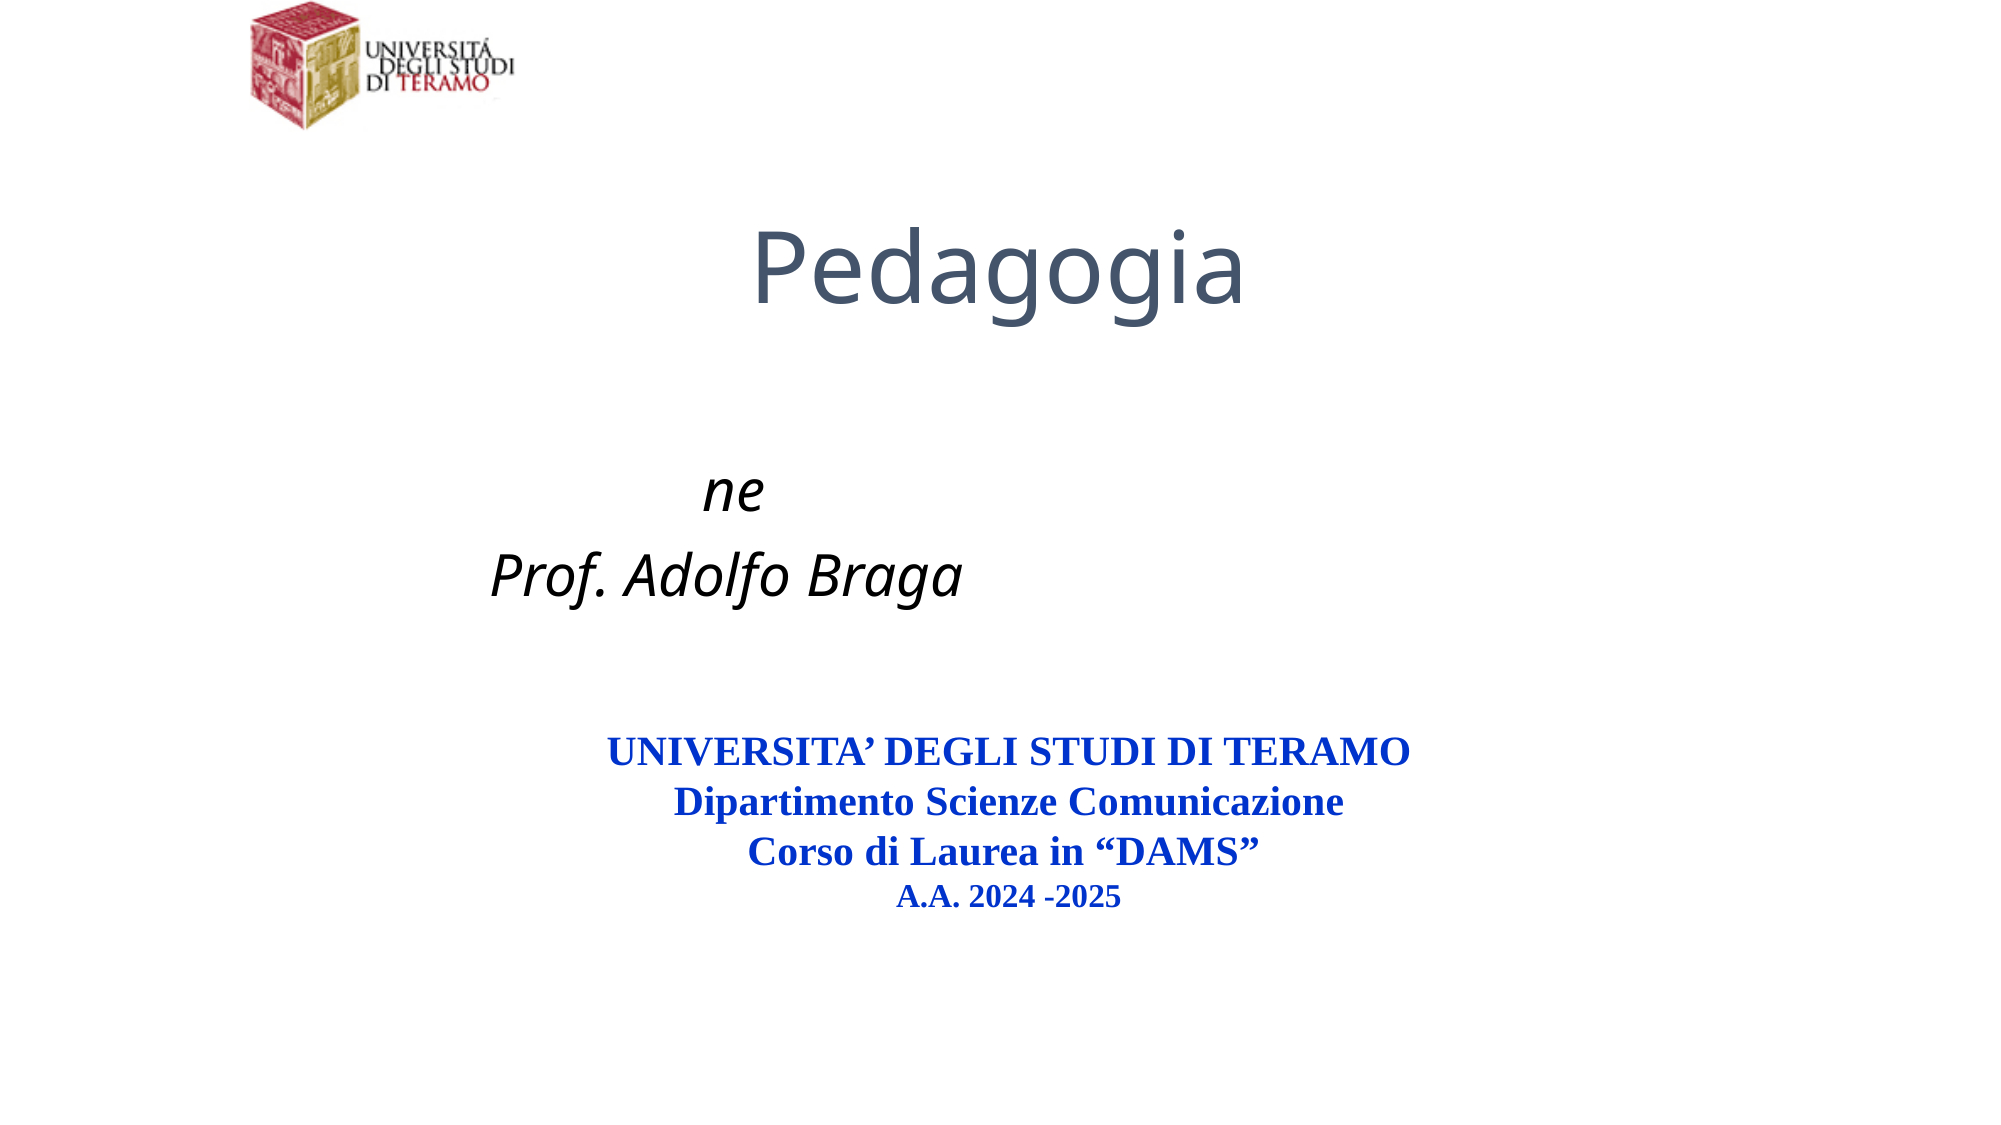

Pedagogia
 ne
Prof. Adolfo Braga
UNIVERSITA’ DEGLI STUDI DI TERAMO
Dipartimento Scienze Comunicazione
Corso di Laurea in “DAMS”
A.A. 2024 -2025